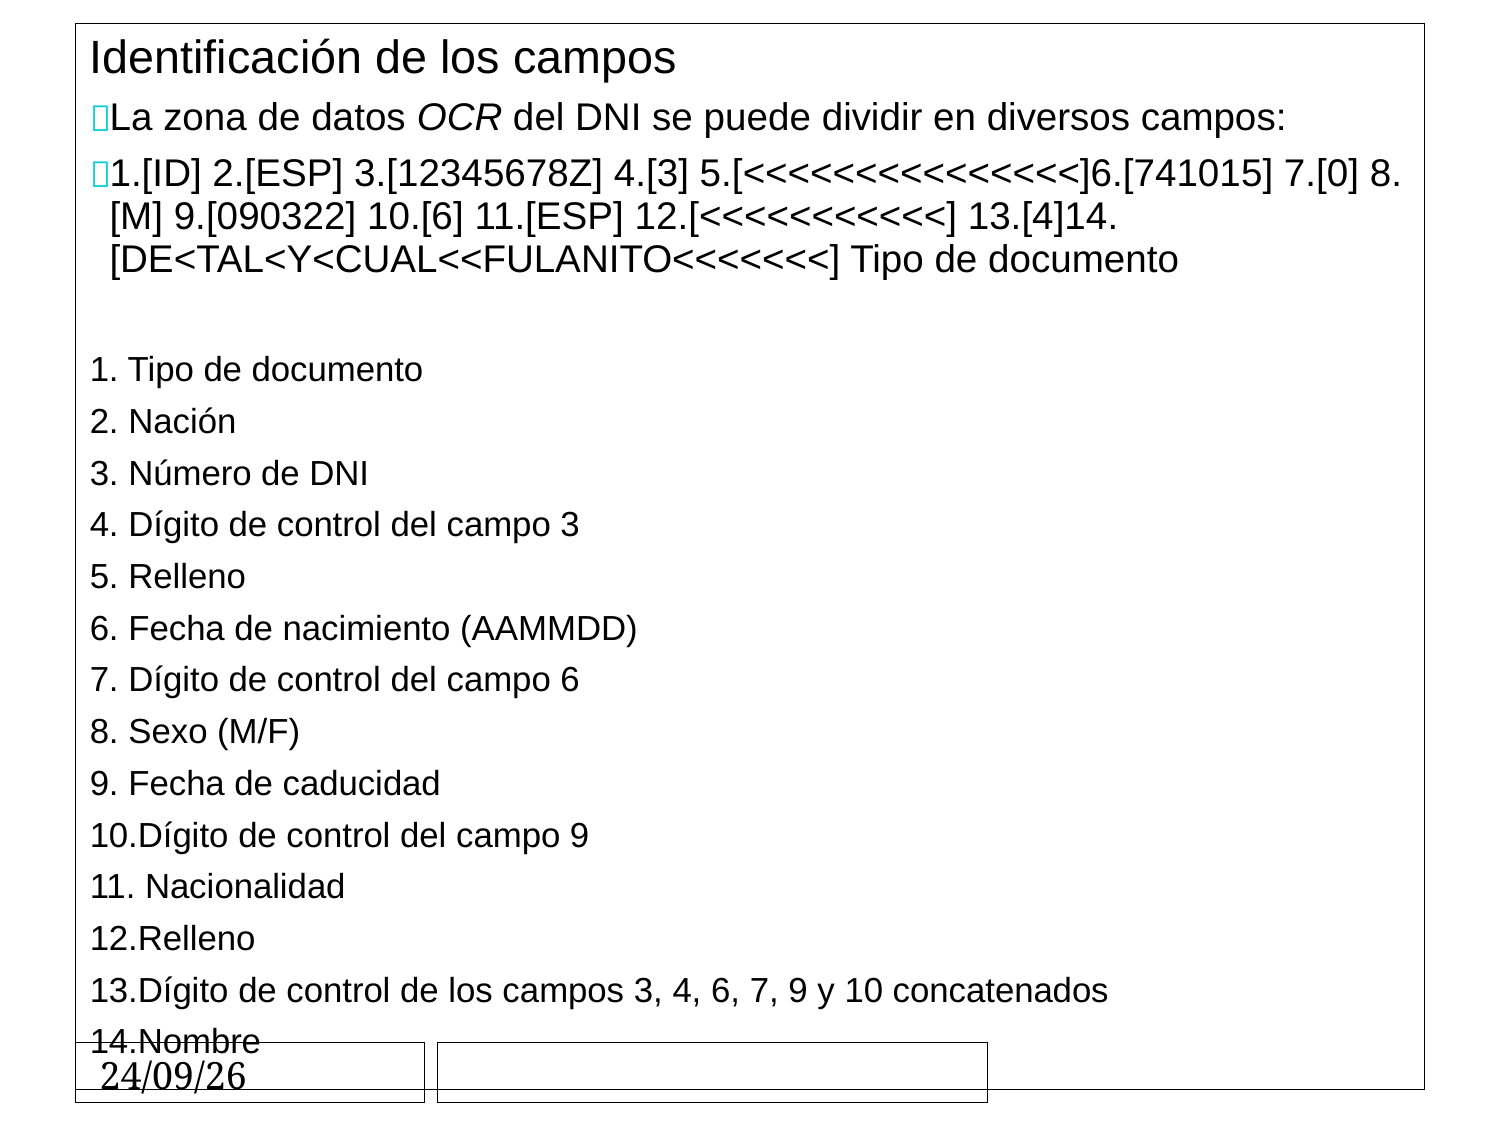

# Identificación de los campos
La zona de datos OCR del DNI se puede dividir en diversos campos:
1.[ID] 2.[ESP] 3.[12345678Z] 4.[3] 5.[<<<<<<<<<<<<<<<]6.[741015] 7.[0] 8.[M] 9.[090322] 10.[6] 11.[ESP] 12.[<<<<<<<<<<<] 13.[4]14.[DE<TAL<Y<CUAL<<FULANITO<<<<<<<] Tipo de documento
1. Tipo de documento
2. Nación
3. Número de DNI
4. Dígito de control del campo 3
5. Relleno
6. Fecha de nacimiento (AAMMDD)
7. Dígito de control del campo 6
8. Sexo (M/F)
9. Fecha de caducidad
10.Dígito de control del campo 9
11. Nacionalidad
12.Relleno
13.Dígito de control de los campos 3, 4, 6, 7, 9 y 10 concatenados
14.Nombre